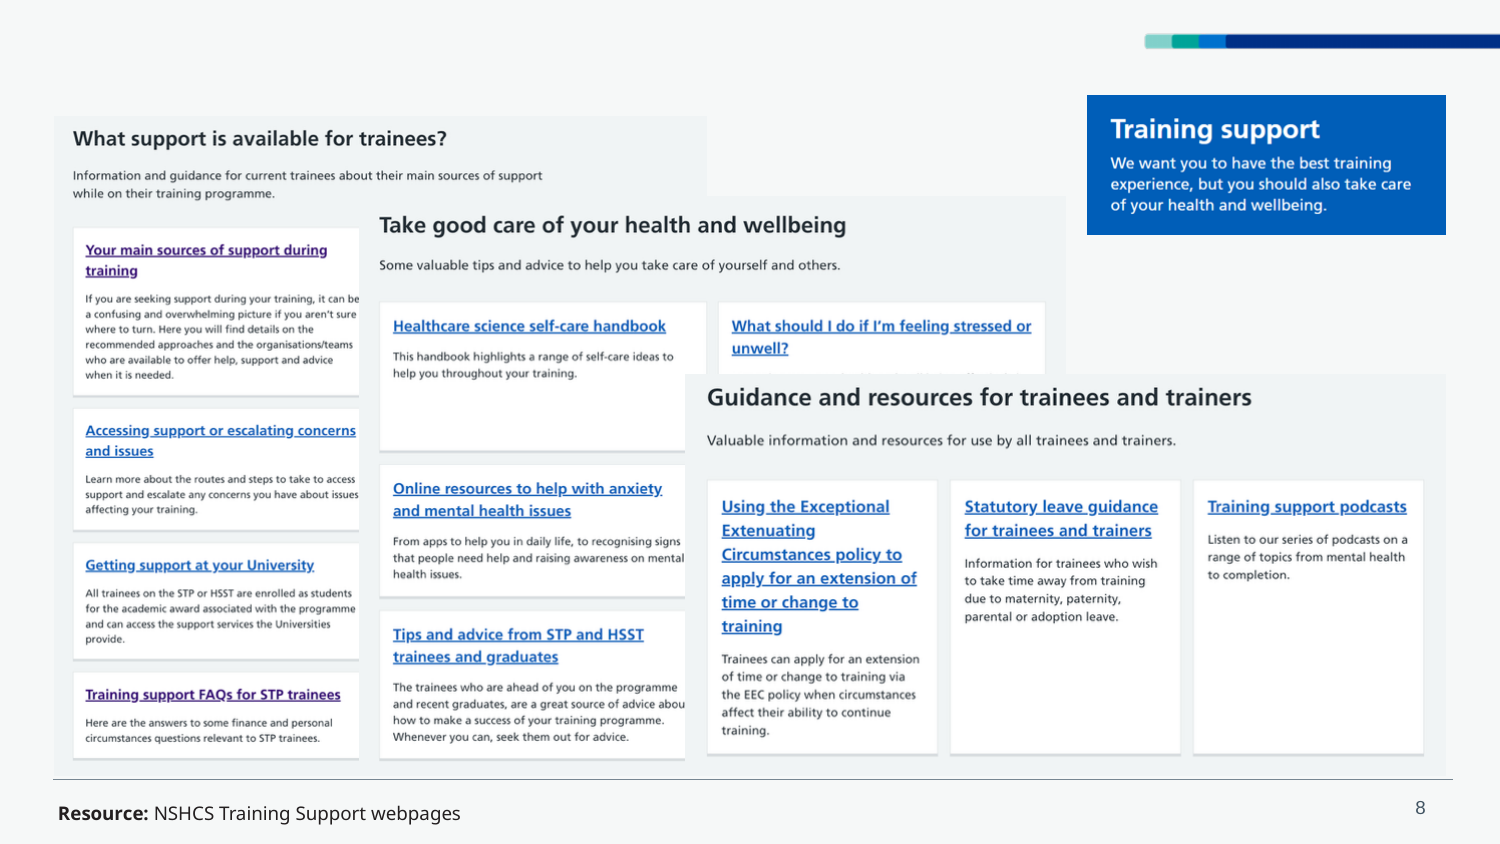

# Training support – NSHCS website
Resource: NSHCS Training Support webpages